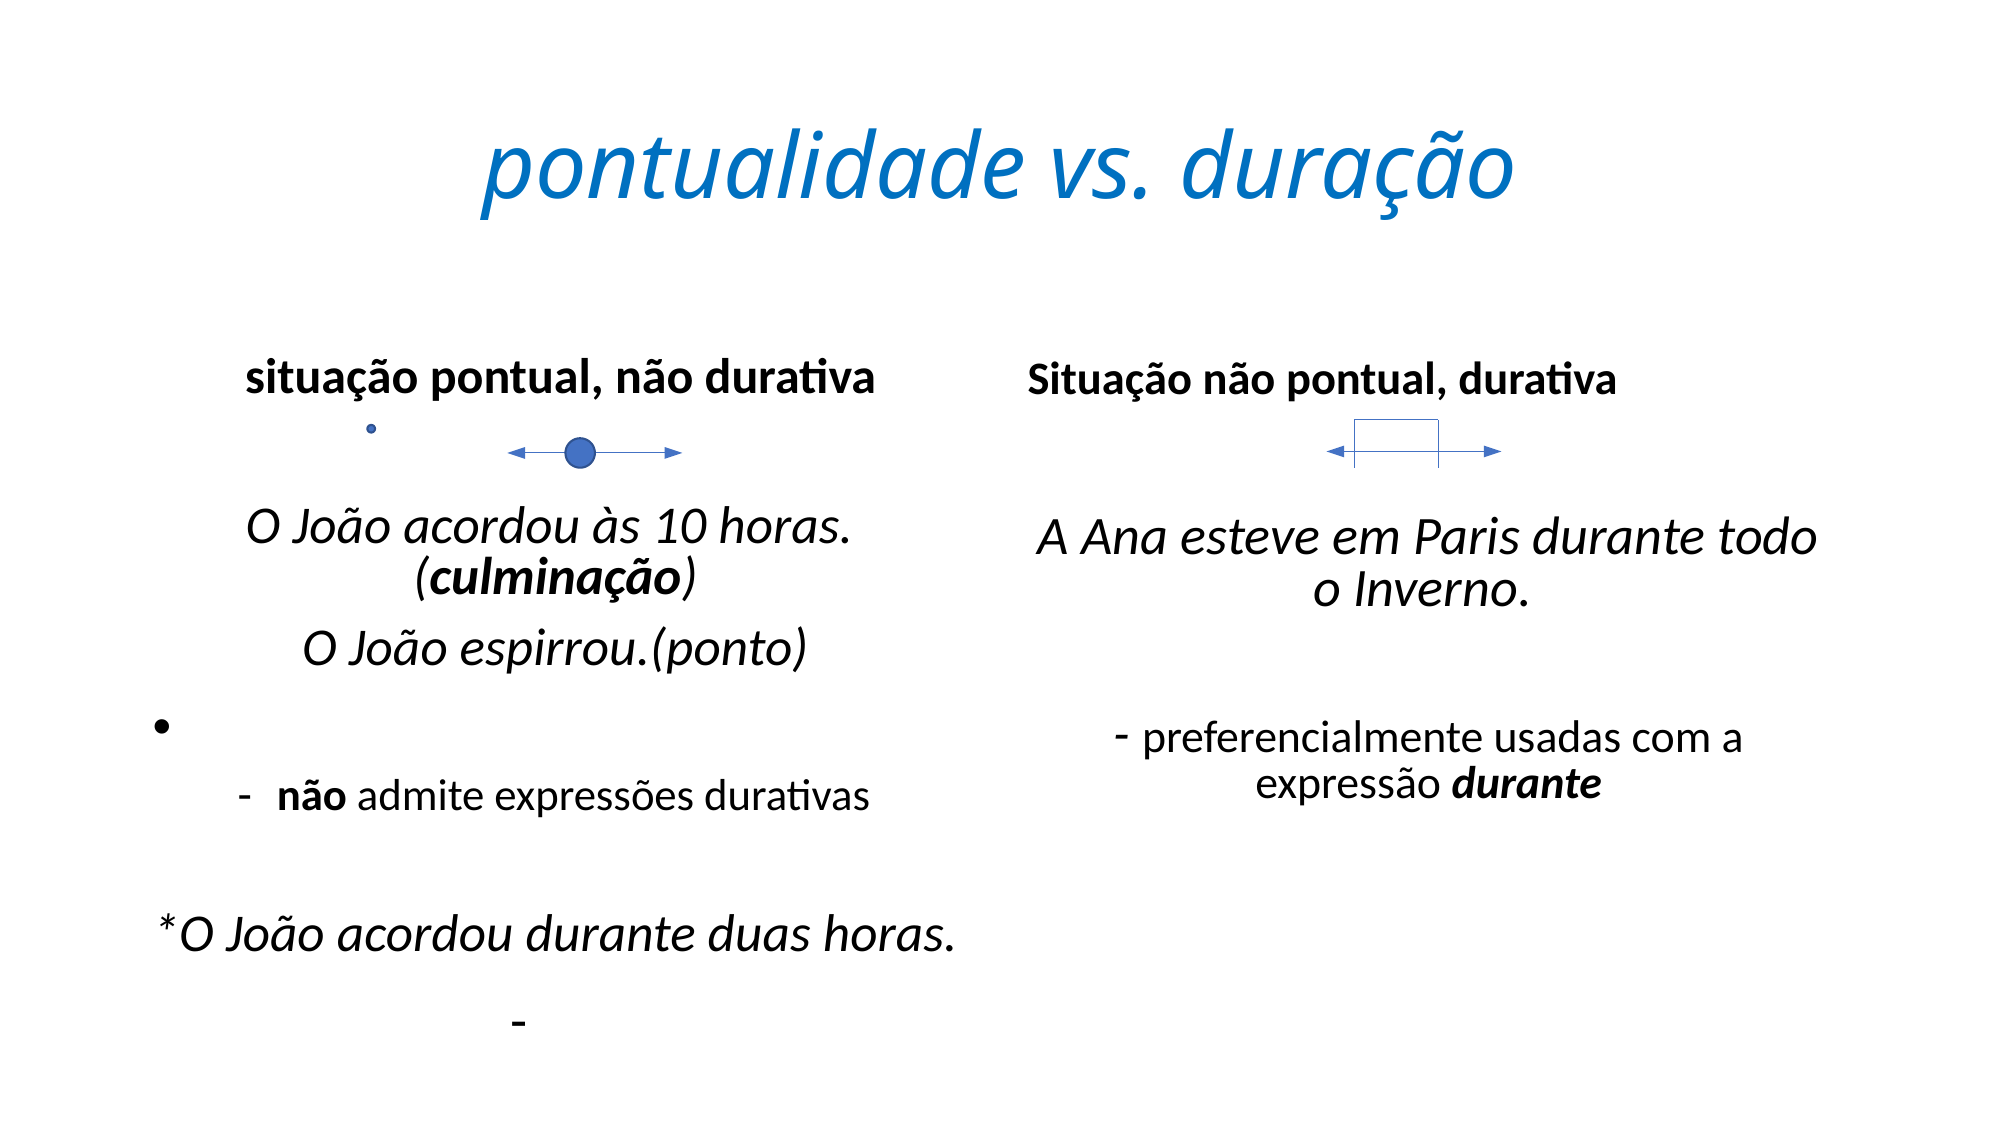

# pontualidade vs. duração
situação pontual, não durativa
Situação não pontual, durativa
O João acordou às 10 horas. (culminação)
O João espirrou.(ponto)
não admite expressões durativas
*O João acordou durante duas horas.
A Ana esteve em Paris durante todo o Inverno.
- preferencialmente usadas com a expressão durante